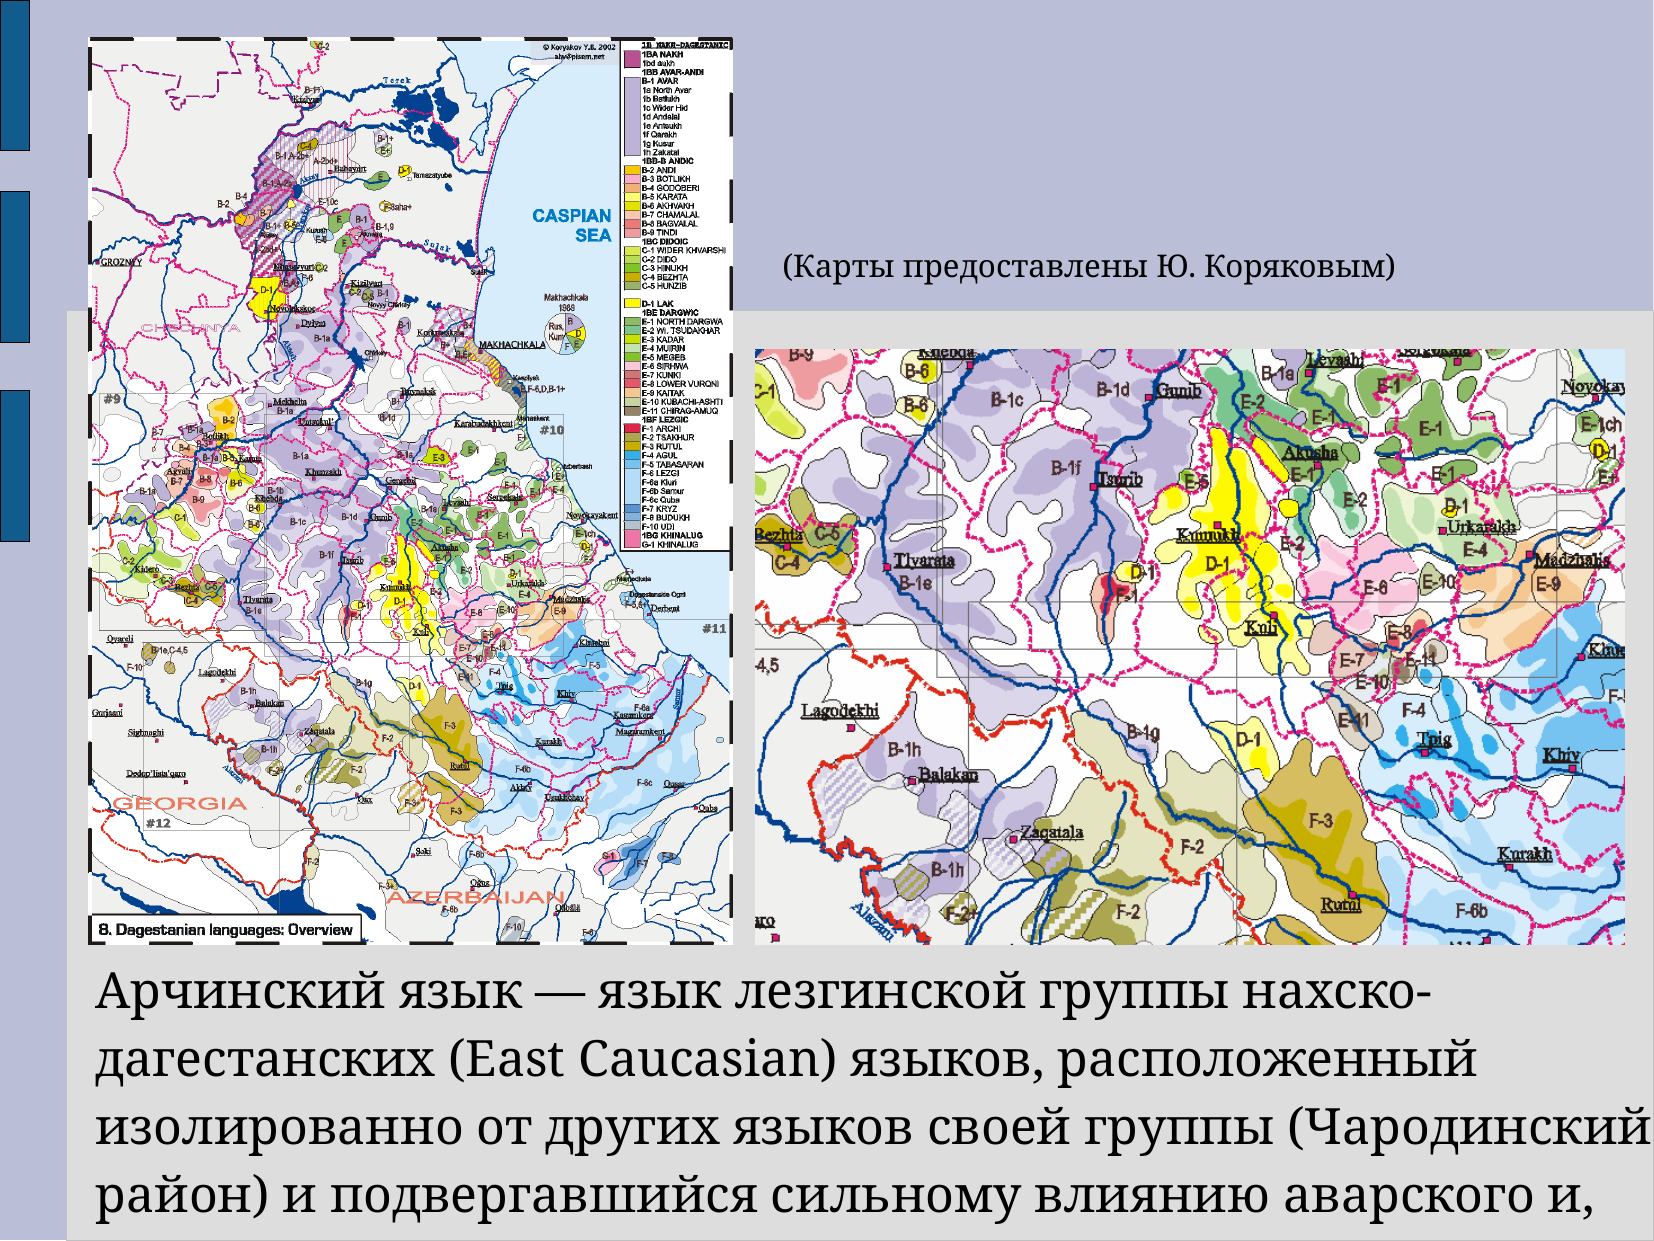

(Карты предоставлены Ю. Коряковым)
Арчинский язык — язык лезгинской группы нахско-дагестанских (East Caucasian) языков, расположенный изолированно от других языков своей группы (Чародинский район) и подвергавшийся сильному влиянию аварского и, возможно, лакского языков.